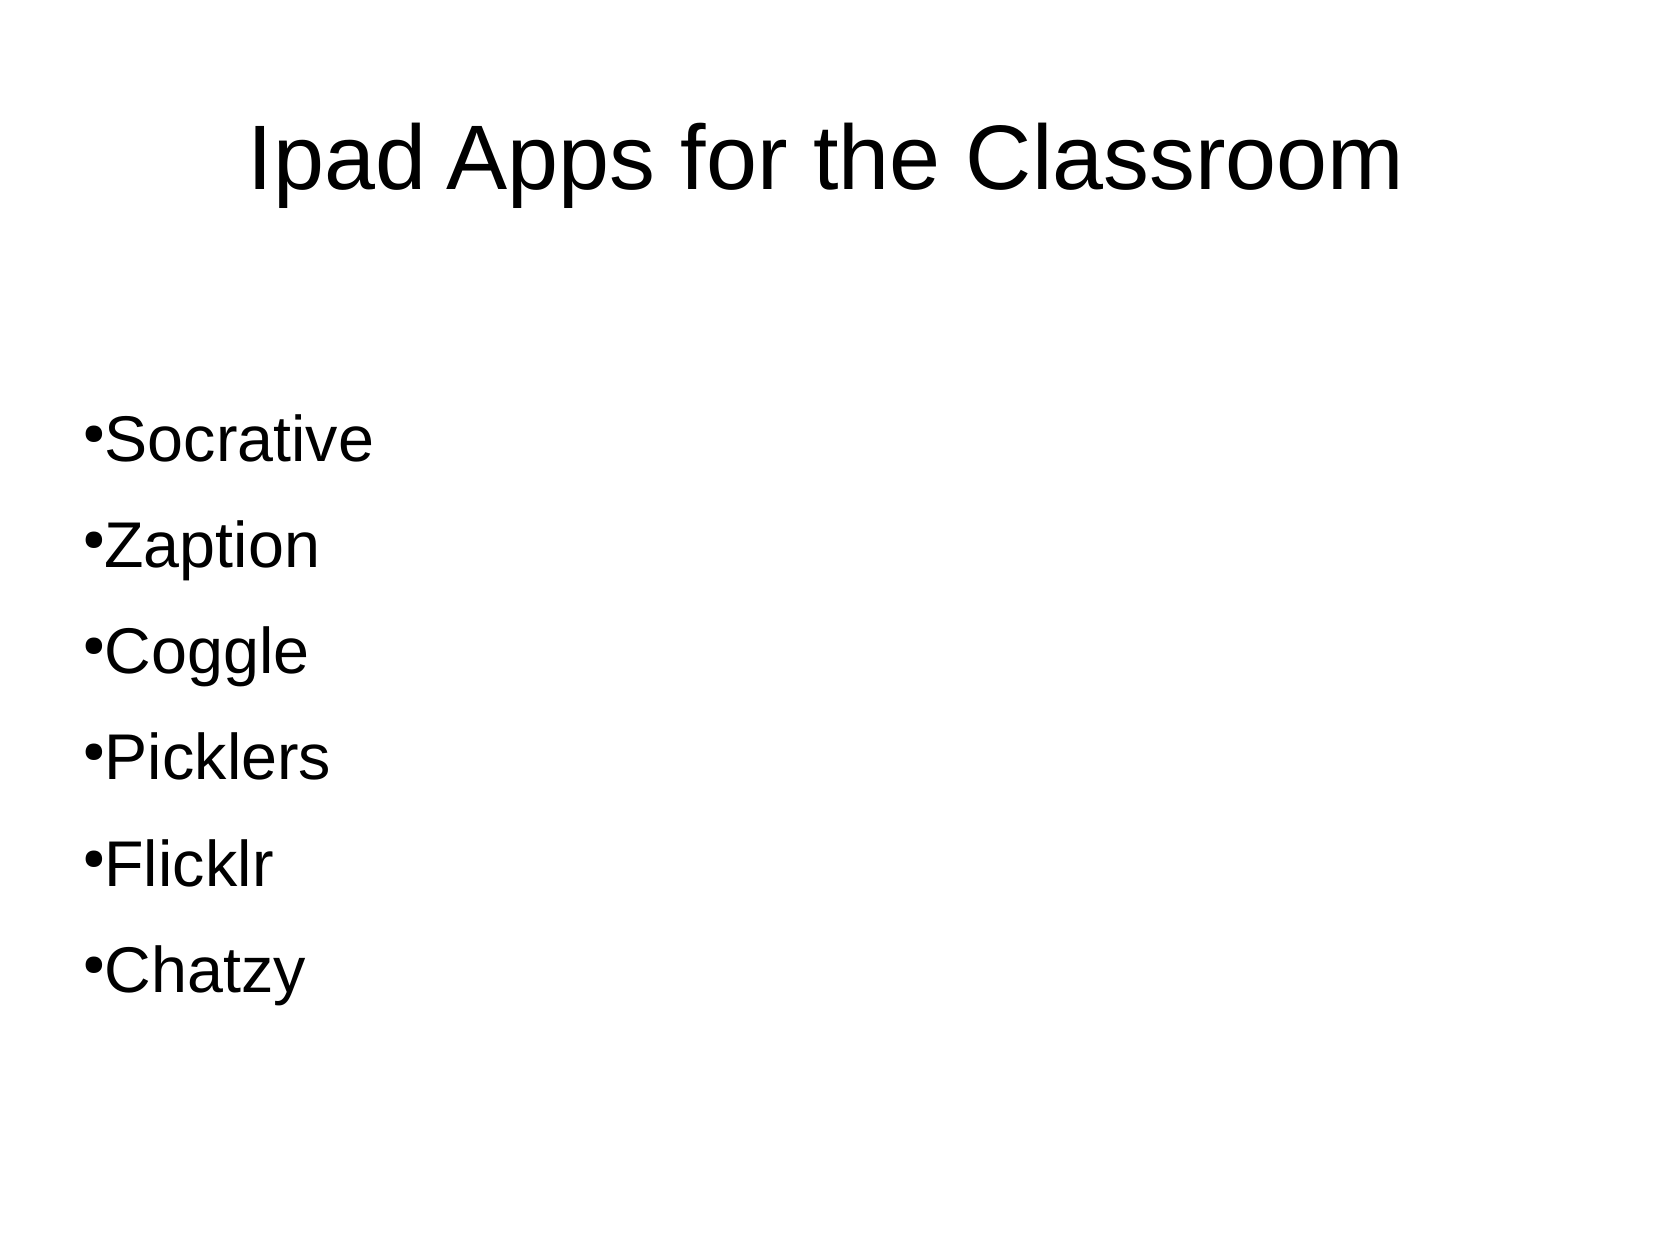

# Ipad Apps for the Classroom
Socrative
Zaption
Coggle
Picklers
Flicklr
Chatzy